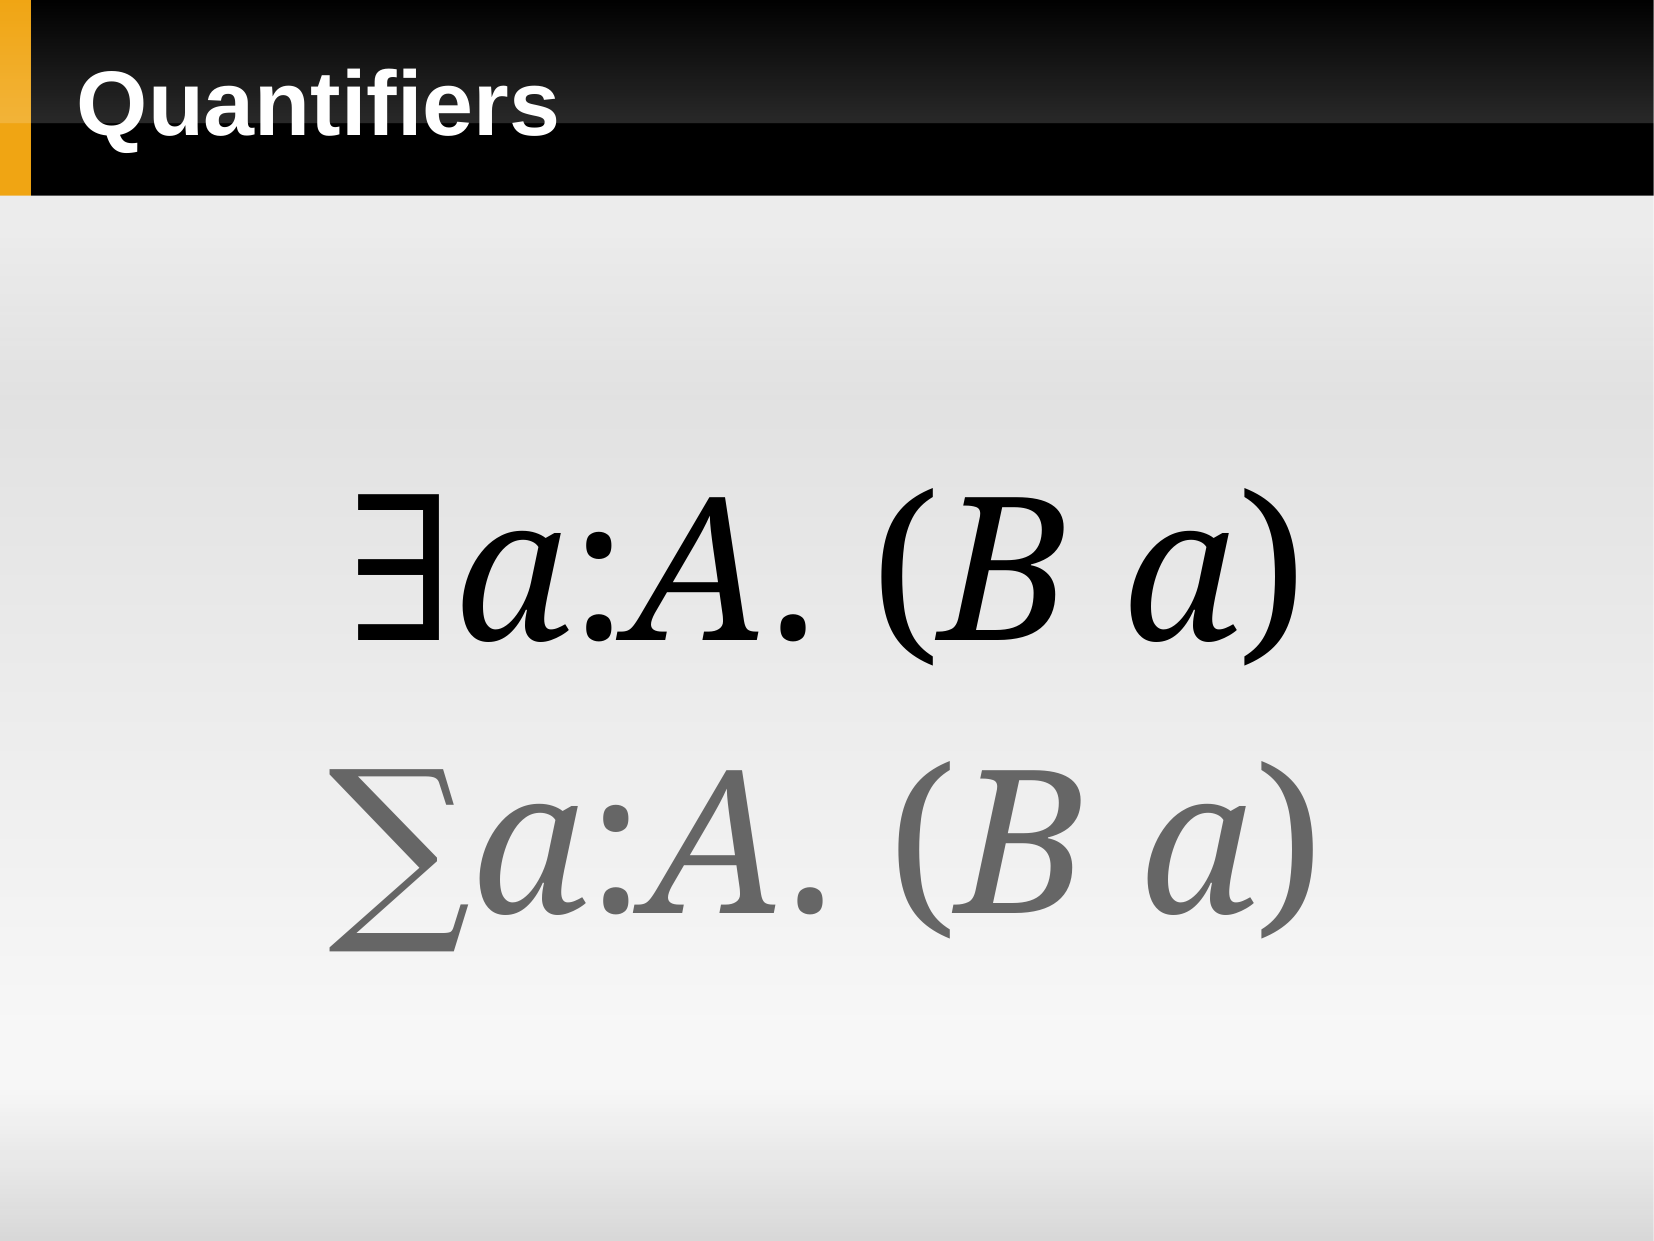

# Quantifiers
∃a:A. (B a)
∑a:A. (B a)